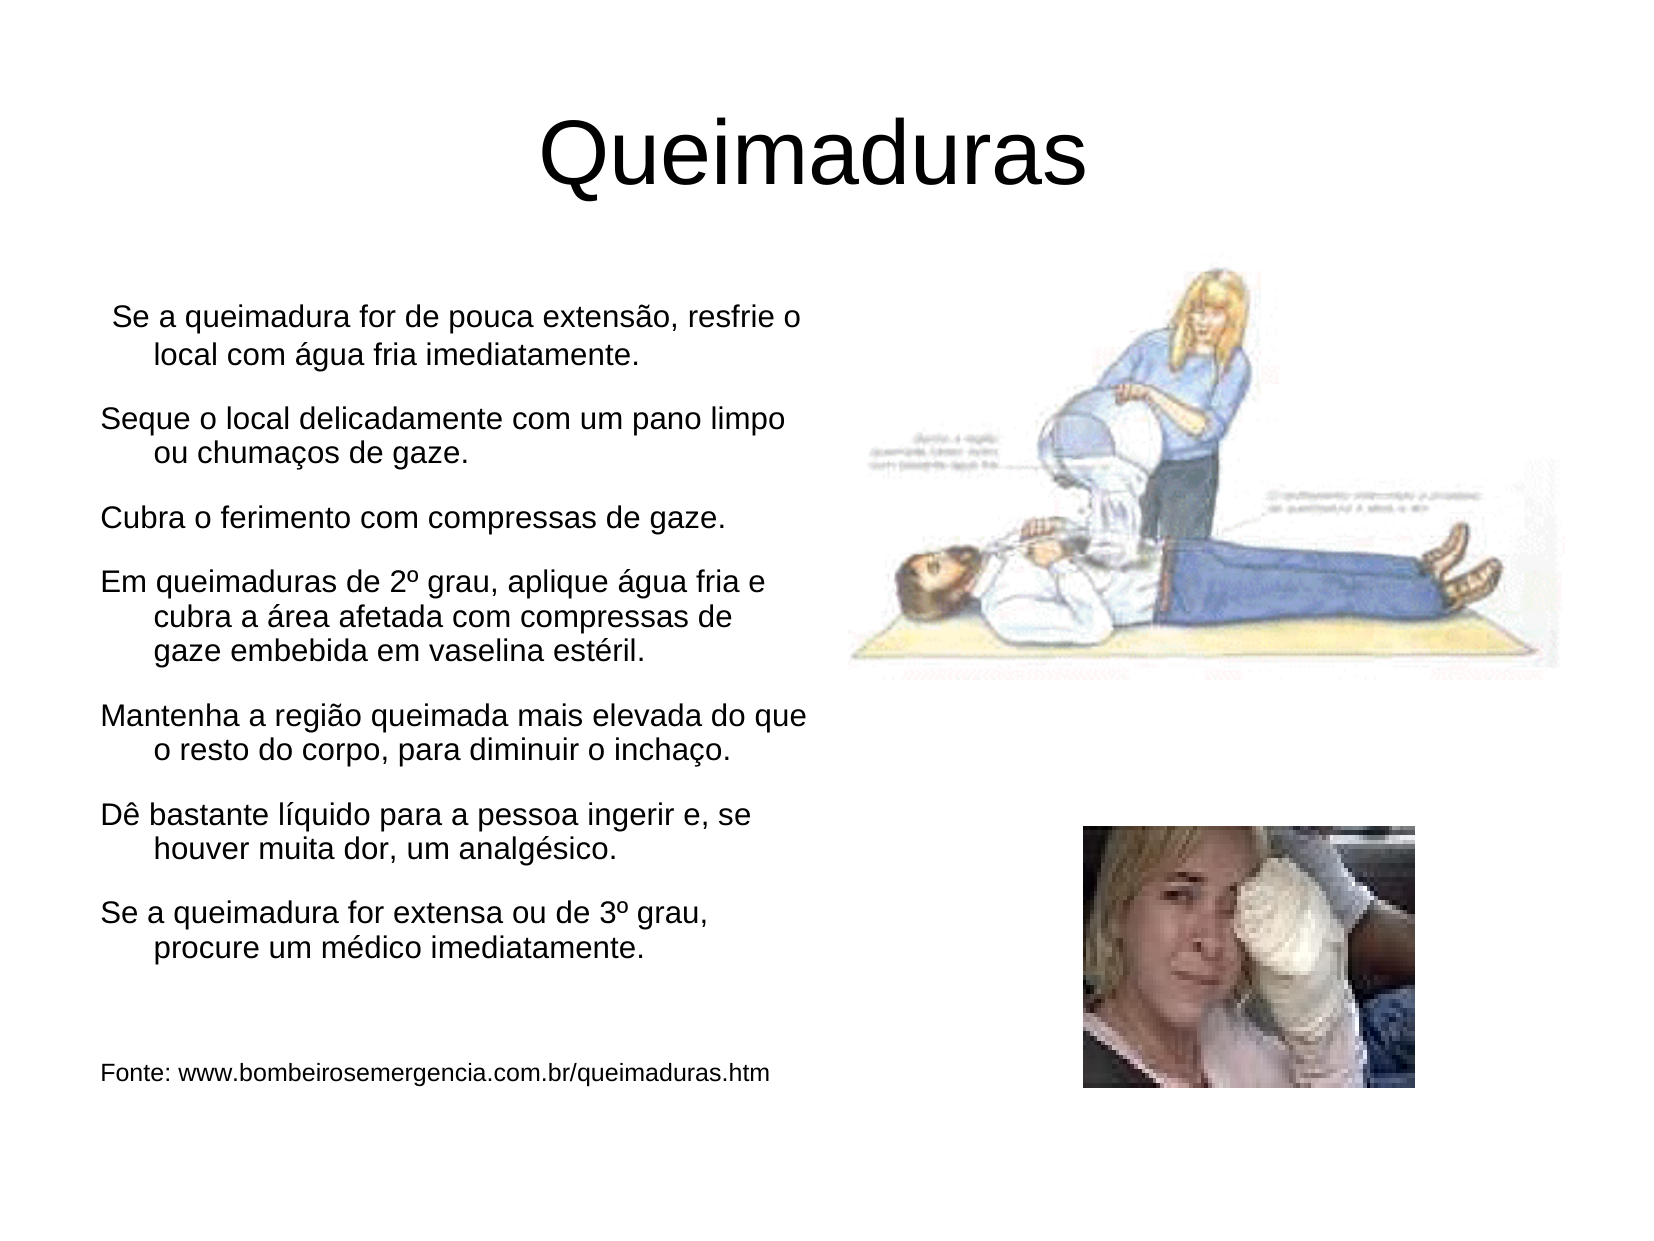

# Queimaduras
 Se a queimadura for de pouca extensão, resfrie o local com água fria imediatamente.
Seque o local delicadamente com um pano limpo ou chumaços de gaze.
Cubra o ferimento com compressas de gaze.
Em queimaduras de 2º grau, aplique água fria e cubra a área afetada com compressas de gaze embebida em vaselina estéril.
Mantenha a região queimada mais elevada do que o resto do corpo, para diminuir o inchaço.
Dê bastante líquido para a pessoa ingerir e, se houver muita dor, um analgésico.
Se a queimadura for extensa ou de 3º grau, procure um médico imediatamente.
Fonte: www.bombeirosemergencia.com.br/queimaduras.htm